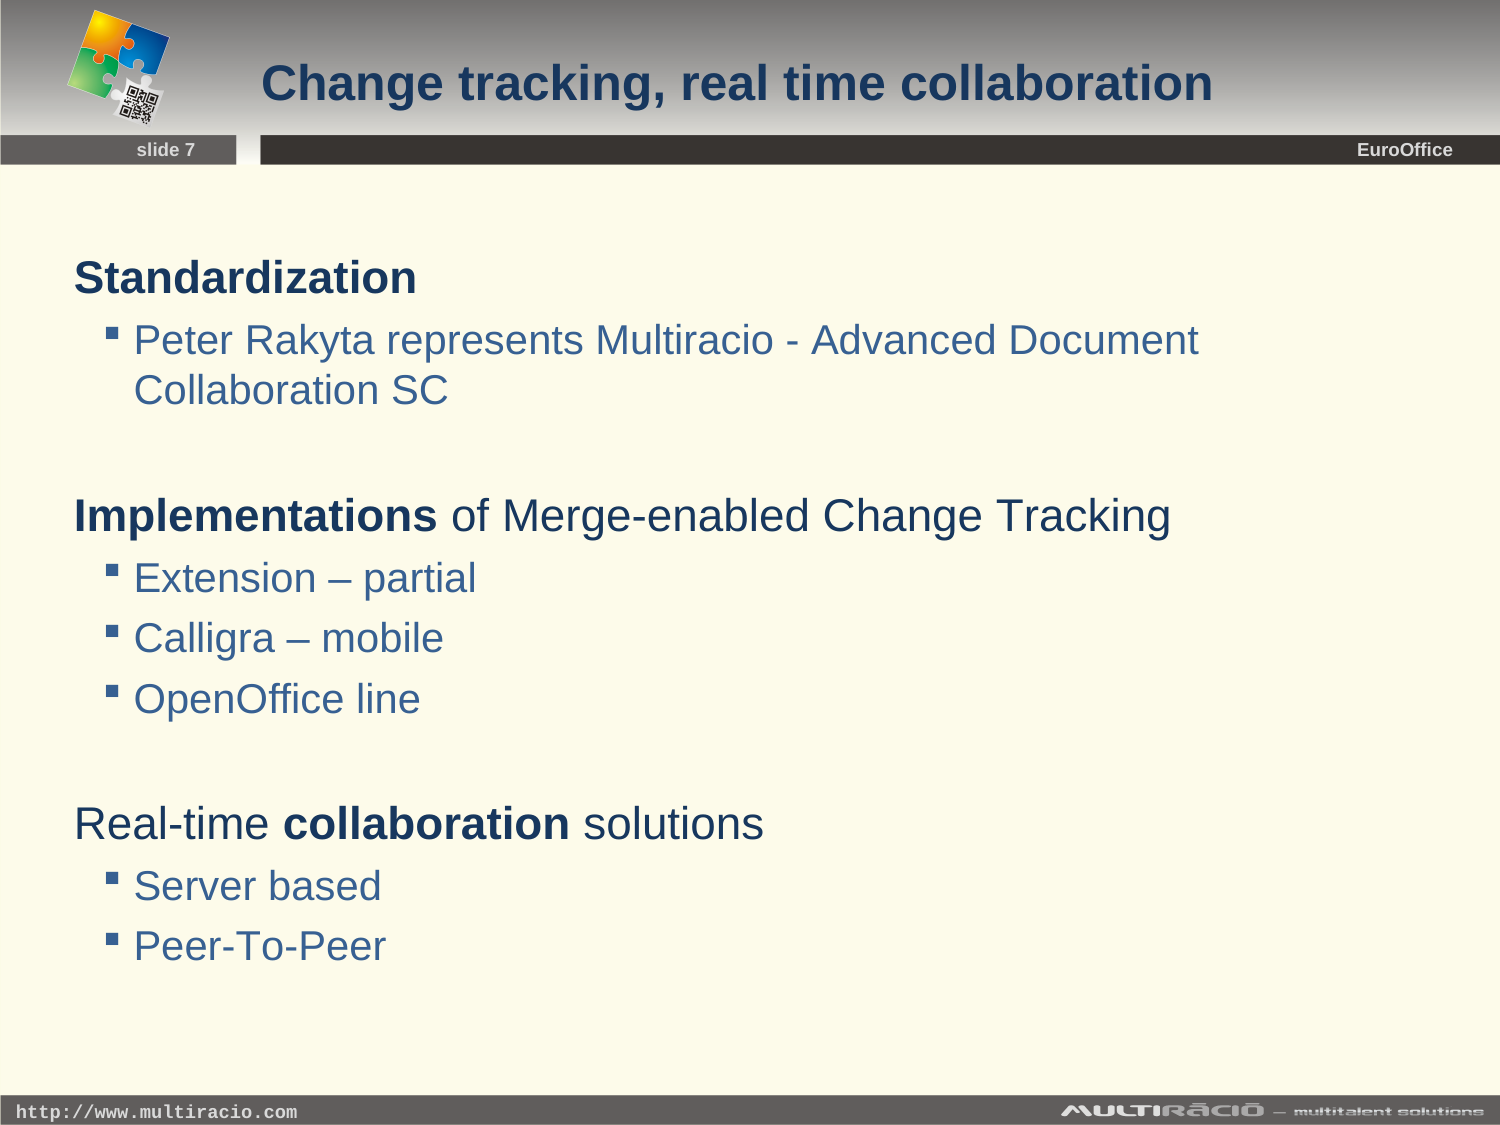

Change tracking, real time collaboration
slide
 EuroOffice
# Standardization
Peter Rakyta represents Multiracio - Advanced Document Collaboration SC
Implementations of Merge-enabled Change Tracking
Extension – partial
Calligra – mobile
OpenOffice line
Real-time collaboration solutions
Server based
Peer-To-Peer